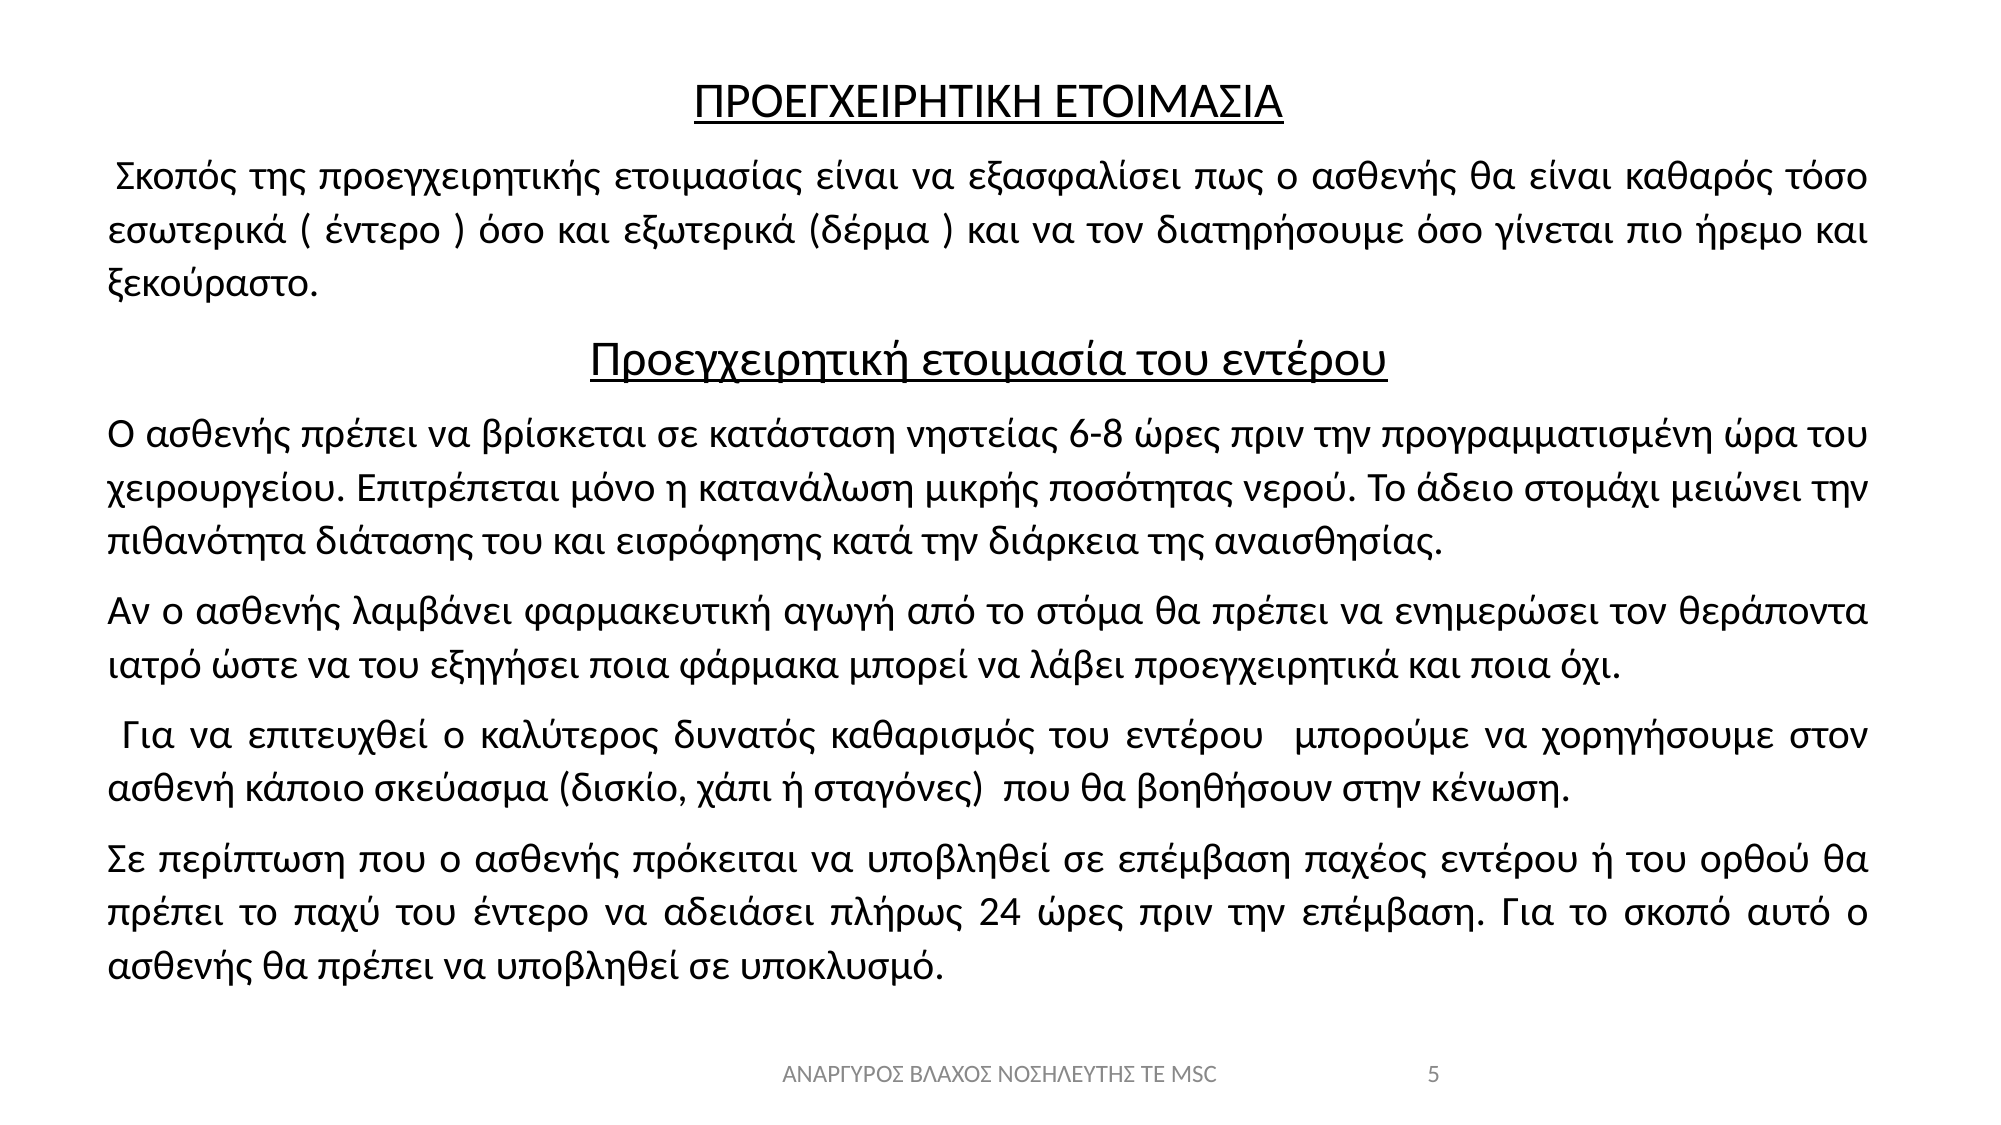

ΠΡΟΕΓΧΕΙΡΗΤΙΚΗ ΕΤΟΙΜΑΣΙΑ
 Σκοπός της προεγχειρητικής ετοιμασίας είναι να εξασφαλίσει πως ο ασθενής θα είναι καθαρός τόσο εσωτερικά ( έντερο ) όσο και εξωτερικά (δέρμα ) και να τον διατηρήσουμε όσο γίνεται πιο ήρεμο και ξεκούραστο.
Προεγχειρητική ετοιμασία του εντέρου
Ο ασθενής πρέπει να βρίσκεται σε κατάσταση νηστείας 6-8 ώρες πριν την προγραμματισμένη ώρα του χειρουργείου. Επιτρέπεται μόνο η κατανάλωση μικρής ποσότητας νερού. Το άδειο στομάχι μειώνει την πιθανότητα διάτασης του και εισρόφησης κατά την διάρκεια της αναισθησίας.
Αν ο ασθενής λαμβάνει φαρμακευτική αγωγή από το στόμα θα πρέπει να ενημερώσει τον θεράποντα ιατρό ώστε να του εξηγήσει ποια φάρμακα μπορεί να λάβει προεγχειρητικά και ποια όχι.
 Για να επιτευχθεί ο καλύτερος δυνατός καθαρισμός του εντέρου μπορούμε να χορηγήσουμε στον ασθενή κάποιο σκεύασμα (δισκίο, χάπι ή σταγόνες) που θα βοηθήσουν στην κένωση.
Σε περίπτωση που ο ασθενής πρόκειται να υποβληθεί σε επέμβαση παχέος εντέρου ή του ορθού θα πρέπει το παχύ του έντερο να αδειάσει πλήρως 24 ώρες πριν την επέμβαση. Για το σκοπό αυτό ο ασθενής θα πρέπει να υποβληθεί σε υποκλυσμό.
ΑΝΑΡΓΥΡΟΣ ΒΛΑΧΟΣ ΝΟΣΗΛΕΥΤΗΣ ΤΕ ΜSC